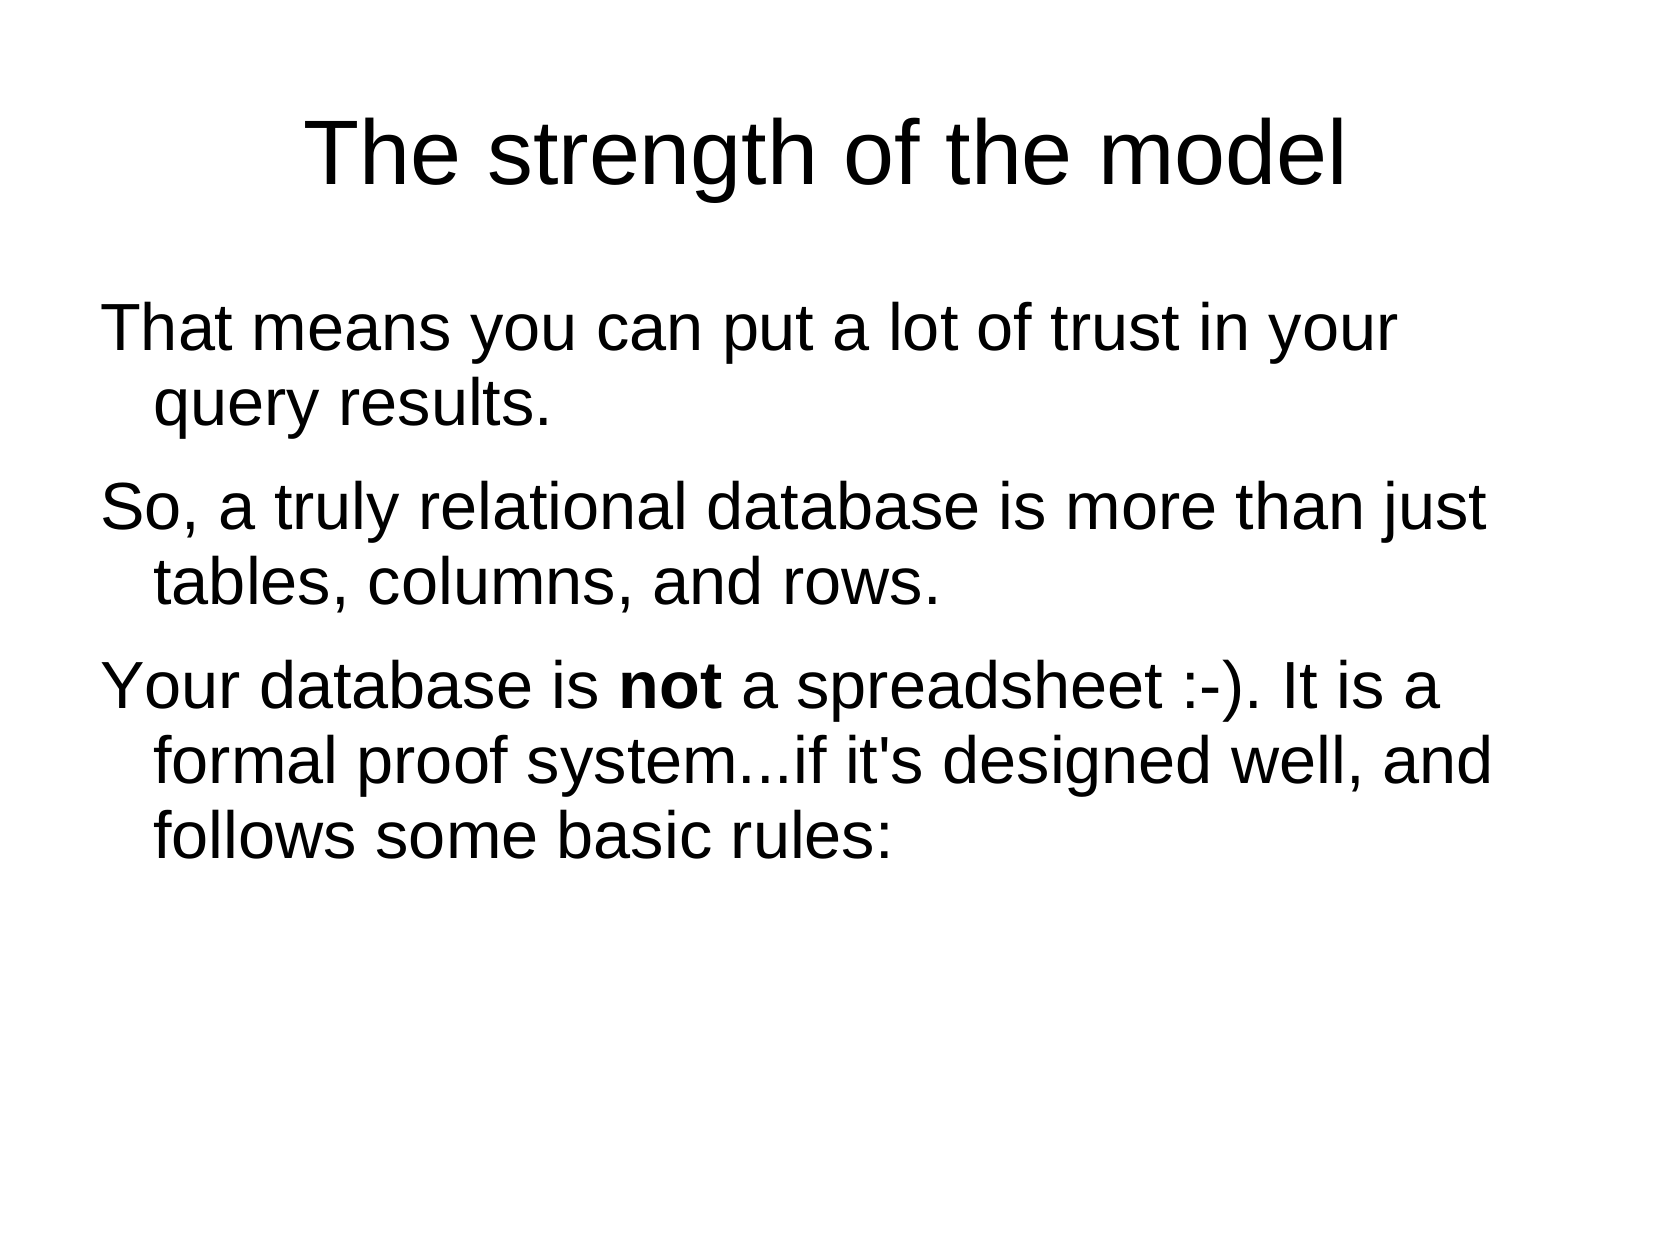

# The strength of the model
That means you can put a lot of trust in your query results.
So, a truly relational database is more than just tables, columns, and rows.
Your database is not a spreadsheet :-). It is a formal proof system...if it's designed well, and follows some basic rules: